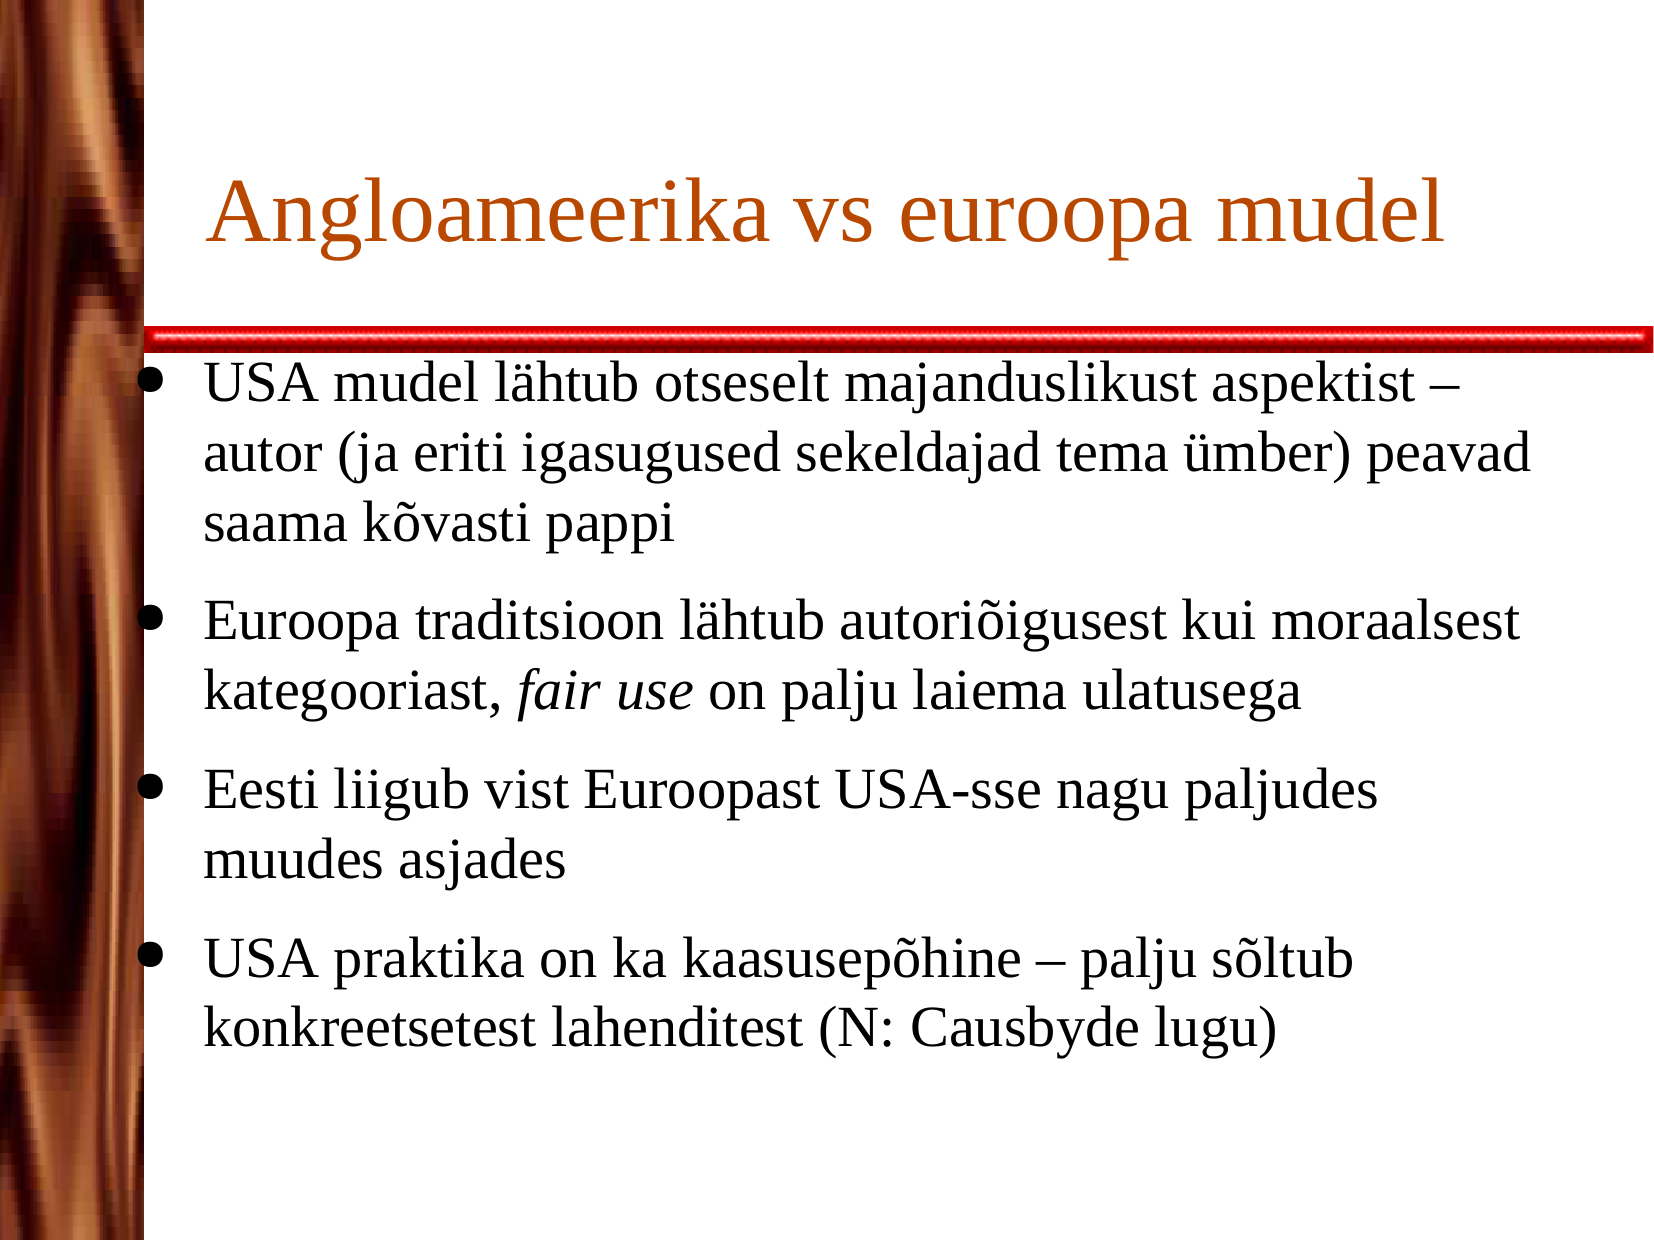

# Angloameerika vs euroopa mudel
USA mudel lähtub otseselt majanduslikust aspektist – autor (ja eriti igasugused sekeldajad tema ümber) peavad saama kõvasti pappi
Euroopa traditsioon lähtub autoriõigusest kui moraalsest kategooriast, fair use on palju laiema ulatusega
Eesti liigub vist Euroopast USA-sse nagu paljudes muudes asjades
USA praktika on ka kaasusepõhine – palju sõltub konkreetsetest lahenditest (N: Causbyde lugu)